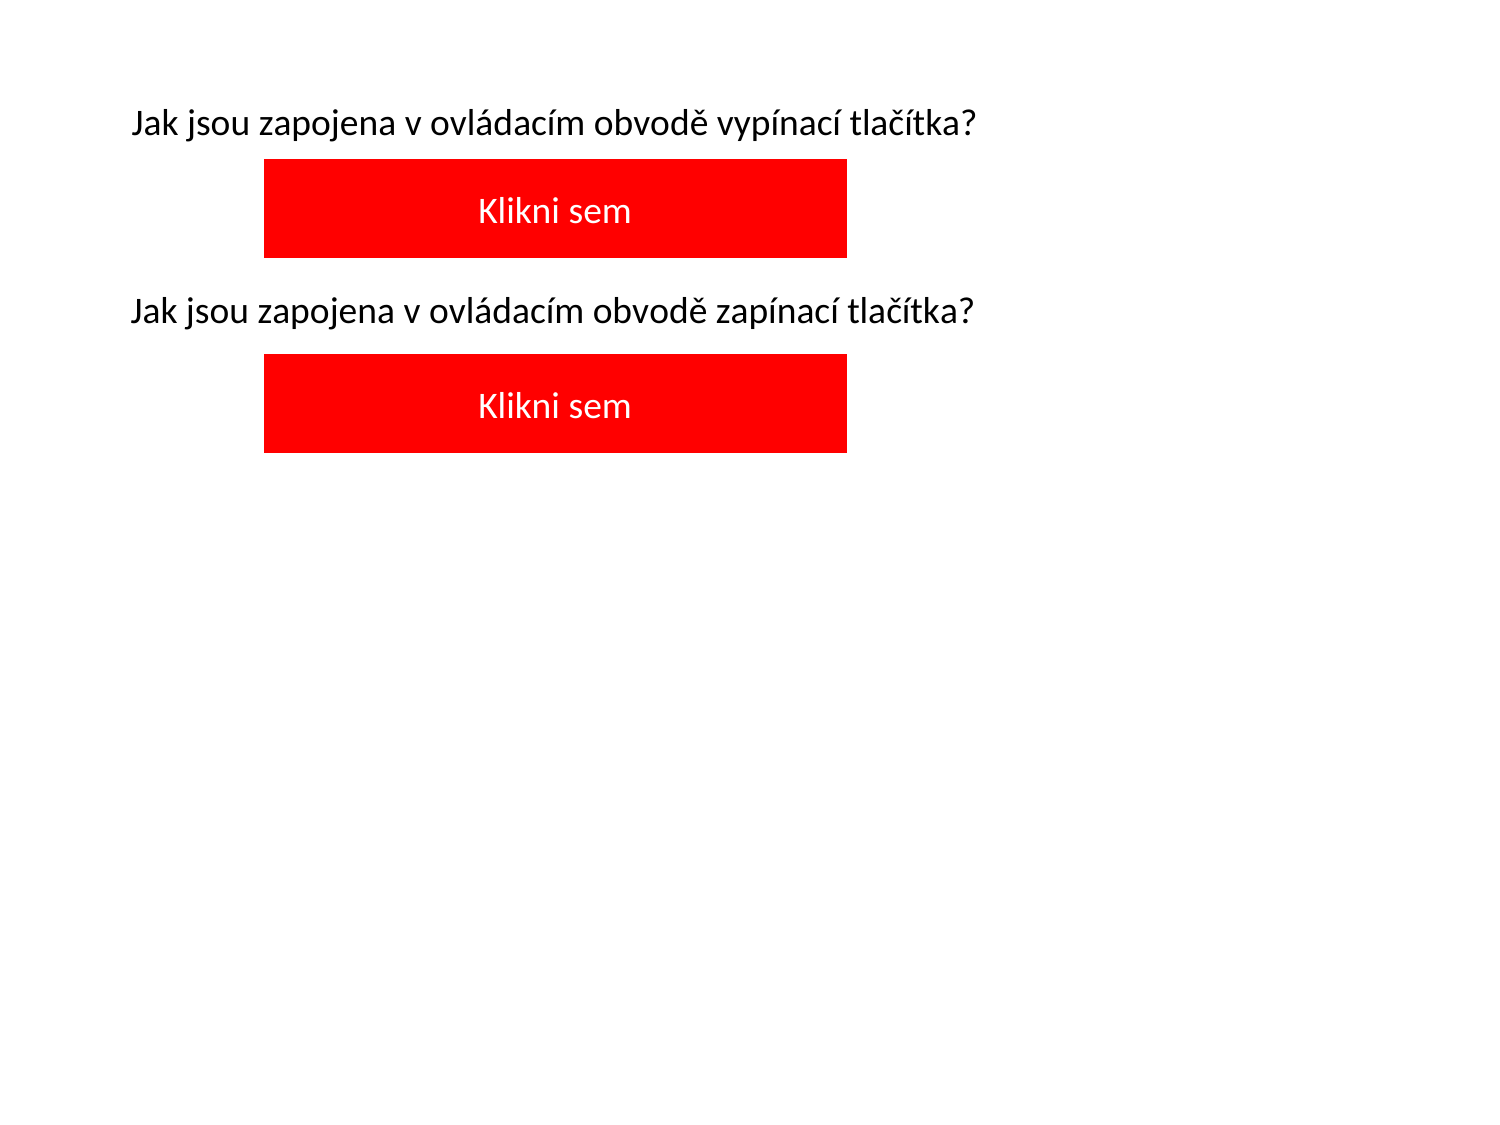

Jak jsou zapojena v ovládacím obvodě vypínací tlačítka?
Klikni sem
Jsou zapojena do série (za sebou).
Jak jsou zapojena v ovládacím obvodě zapínací tlačítka?
Klikni sem
Jsou zapojena paralelně (vedle sebe).